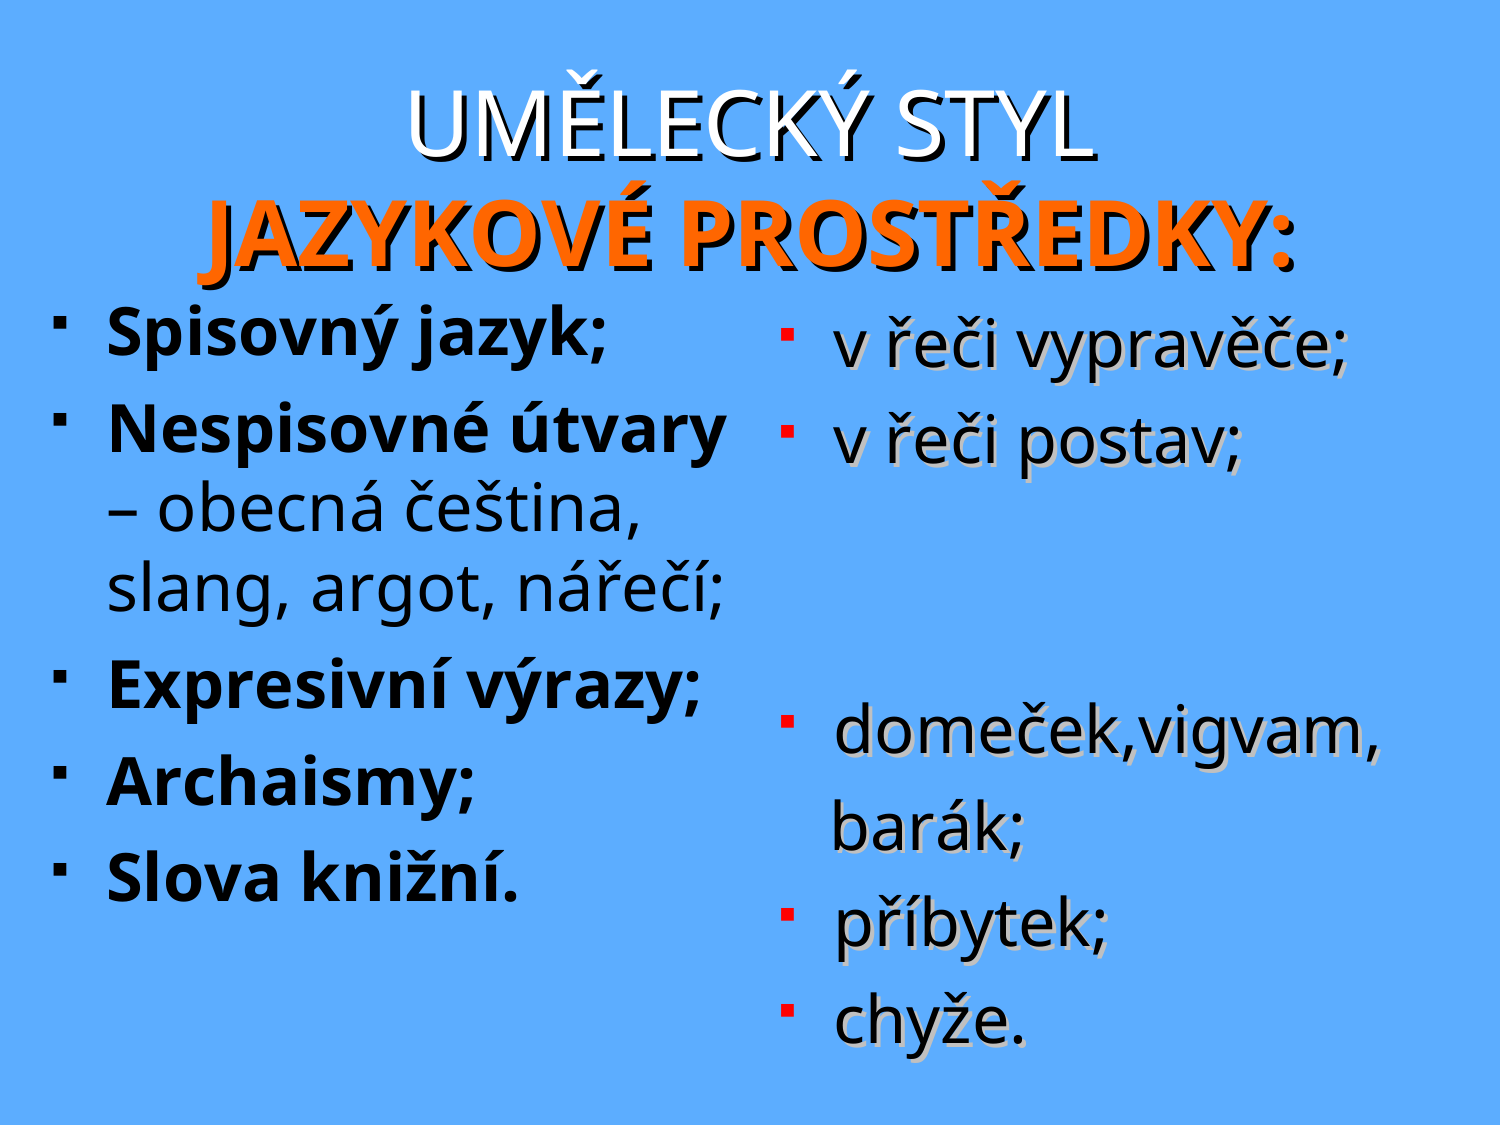

# UMĚLECKÝ STYL JAZYKOVÉ PROSTŘEDKY:
Spisovný jazyk;
Nespisovné útvary – obecná čeština, slang, argot, nářečí;
Expresivní výrazy;
Archaismy;
Slova knižní.
v řeči vypravěče;
v řeči postav;
domeček,vigvam,
 barák;
příbytek;
chyže.